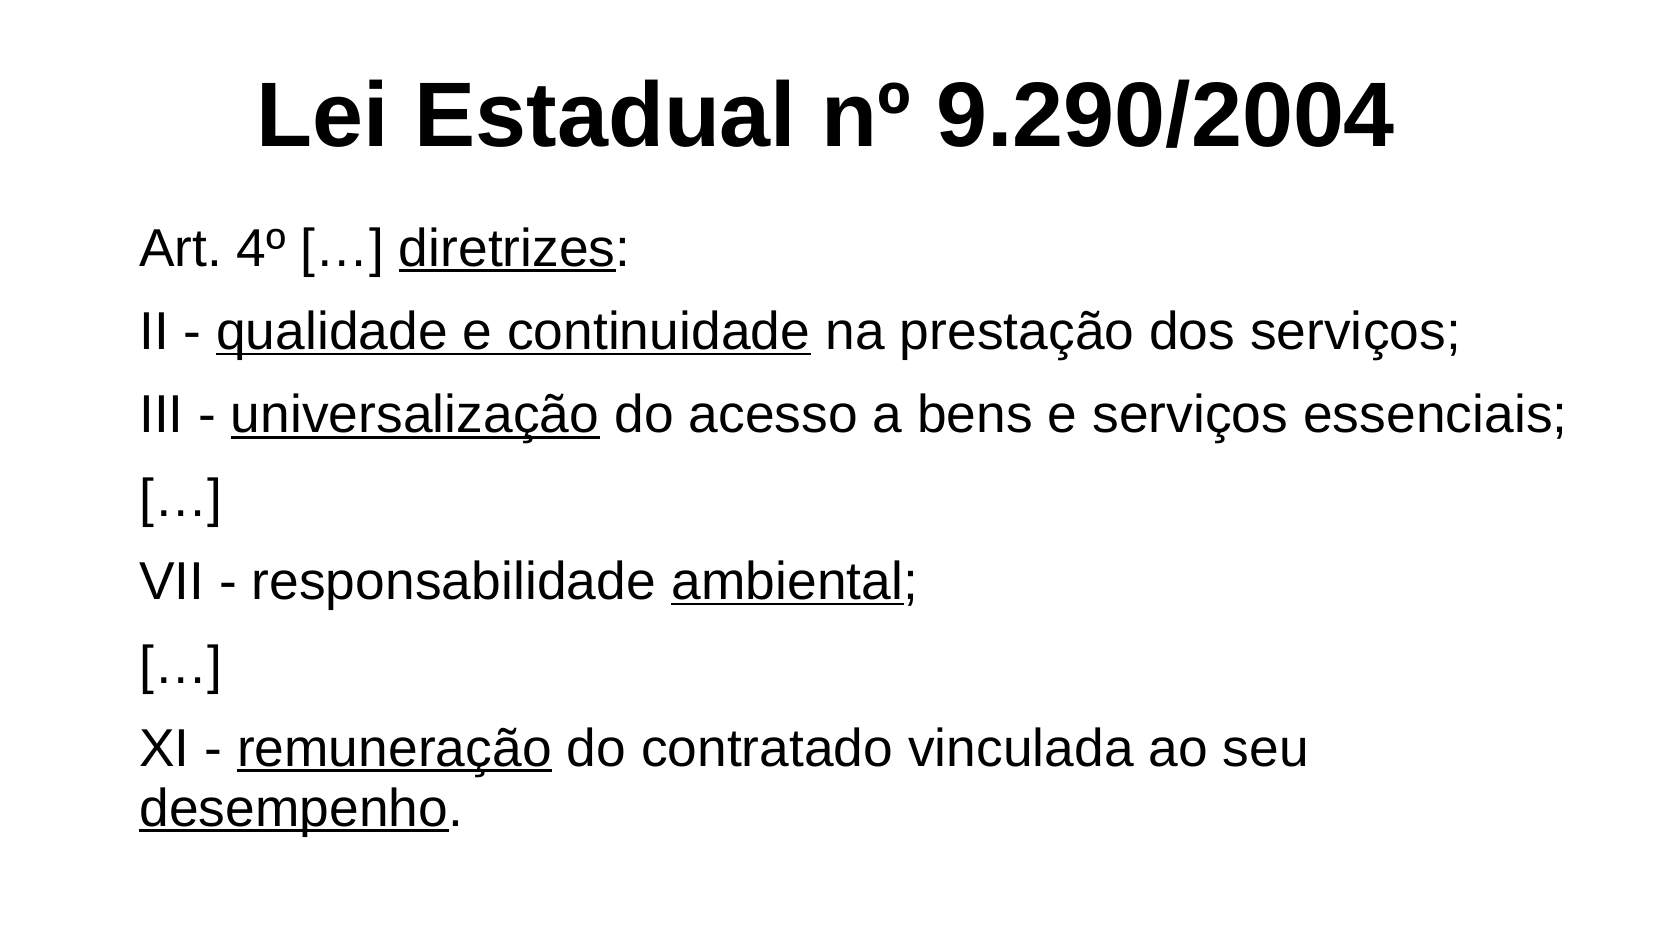

Lei Estadual nº 9.290/2004
# Art. 4º […] diretrizes:
II - qualidade e continuidade na prestação dos serviços;
III - universalização do acesso a bens e serviços essenciais;
[…]
VII - responsabilidade ambiental;
[…]
XI - remuneração do contratado vinculada ao seu desempenho.